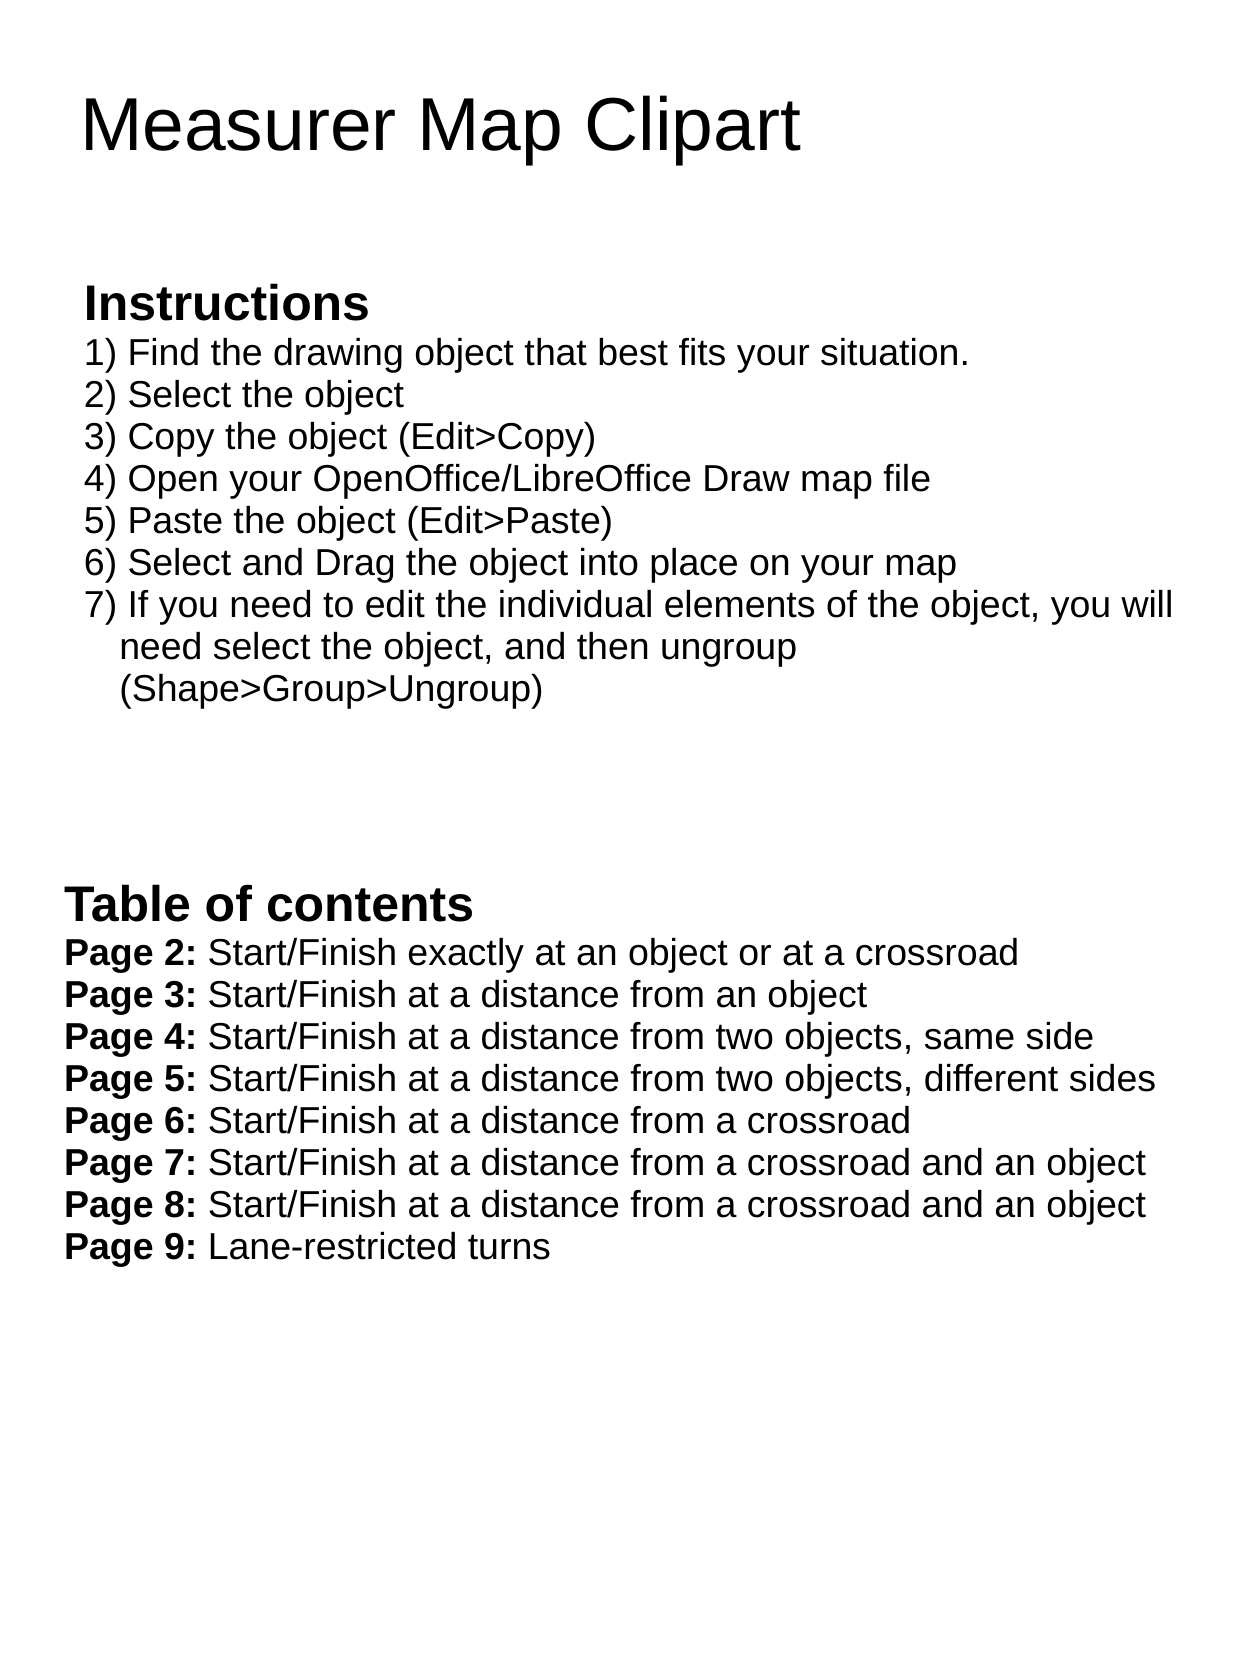

Measurer Map Clipart
Instructions
Find the drawing object that best fits your situation.
Select the object
Copy the object (Edit>Copy)
Open your OpenOffice/LibreOffice Draw map file
Paste the object (Edit>Paste)
Select and Drag the object into place on your map
If you need to edit the individual elements of the object, you will need select the object, and then ungroup (Shape>Group>Ungroup)
Table of contents
Page 2: Start/Finish exactly at an object or at a crossroad
Page 3: Start/Finish at a distance from an object
Page 4: Start/Finish at a distance from two objects, same side
Page 5: Start/Finish at a distance from two objects, different sides
Page 6: Start/Finish at a distance from a crossroad
Page 7: Start/Finish at a distance from a crossroad and an object
Page 8: Start/Finish at a distance from a crossroad and an object
Page 9: Lane-restricted turns